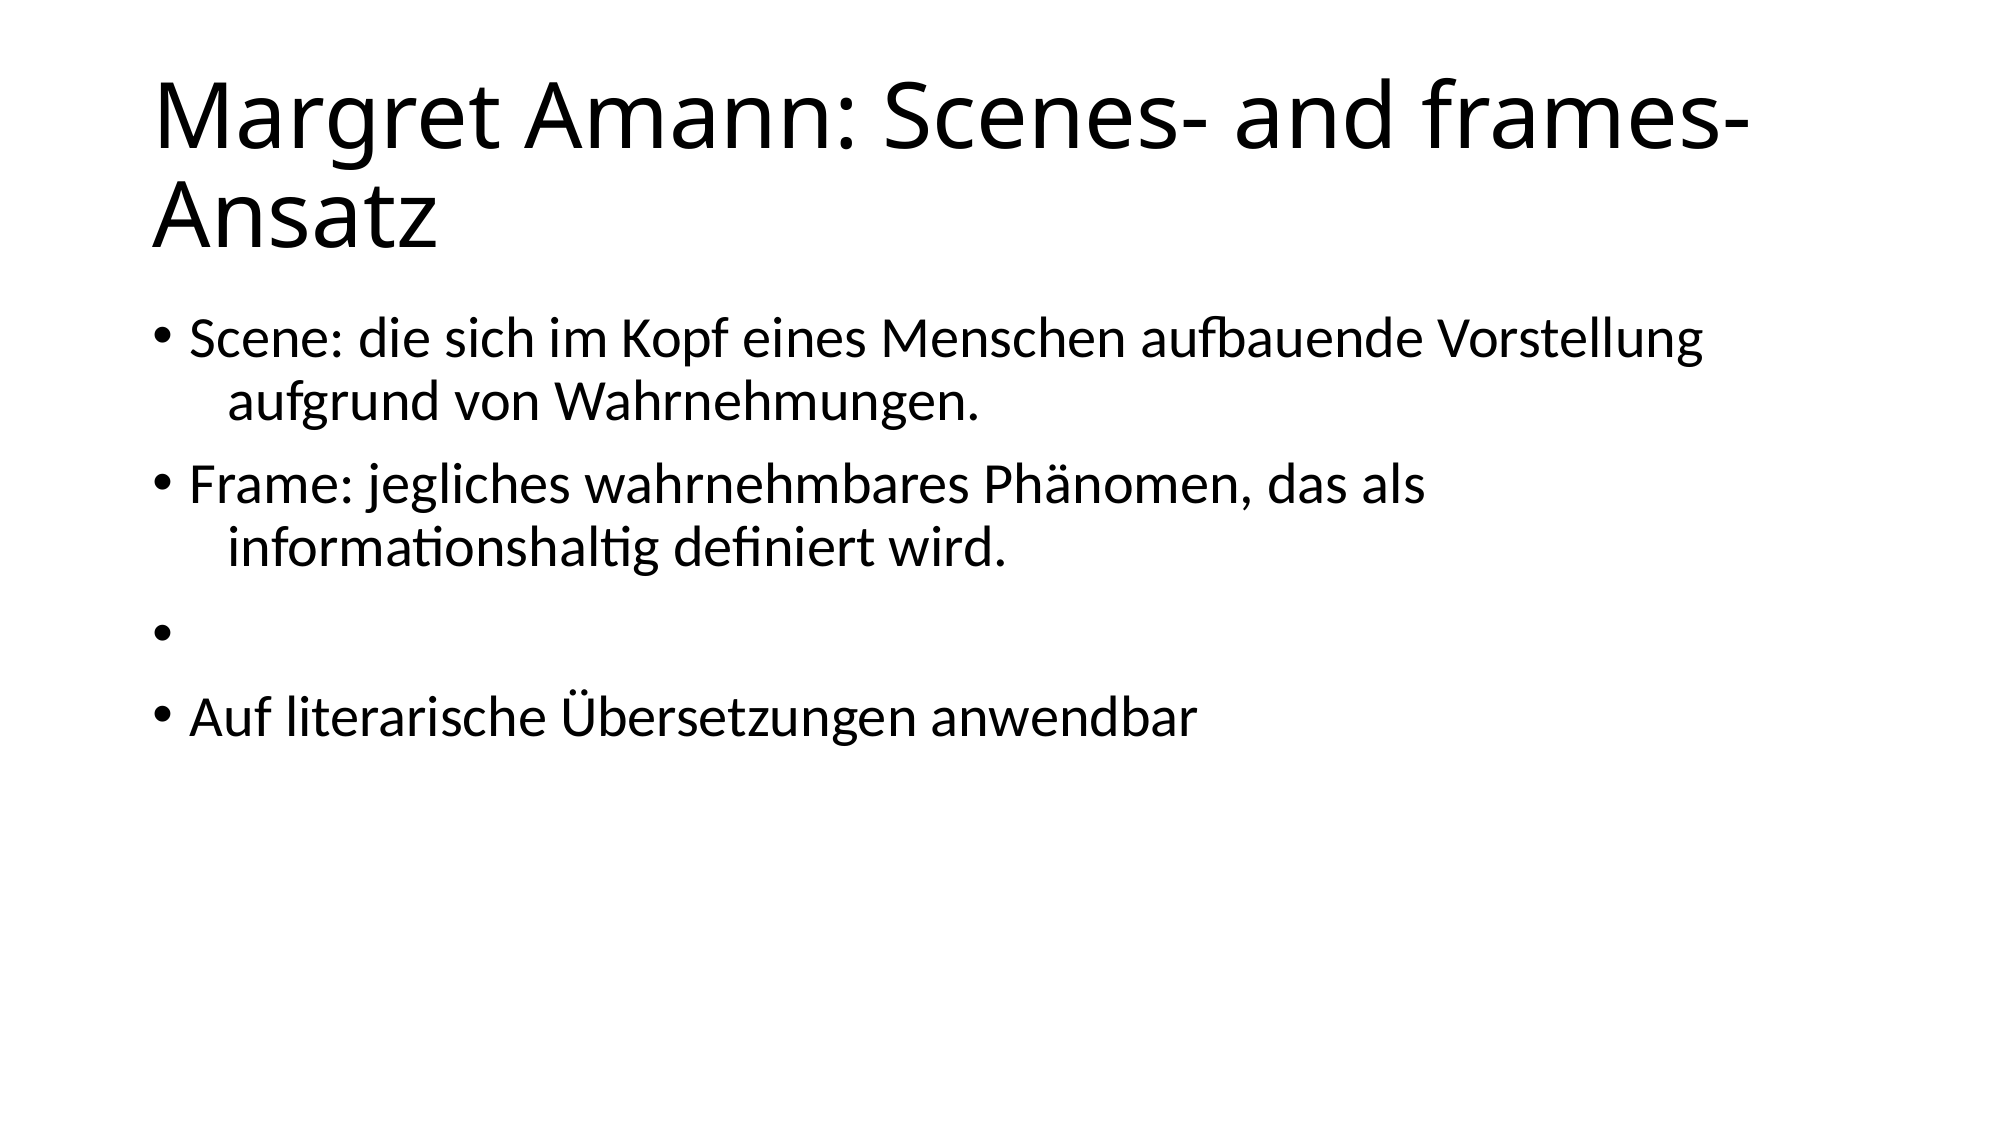

# Margret Amann: Scenes- and frames-Ansatz
Scene: die sich im Kopf eines Menschen aufbauende Vorstellung aufgrund von Wahrnehmungen.
Frame: jegliches wahrnehmbares Phänomen, das als informationshaltig definiert wird.
Auf literarische Übersetzungen anwendbar